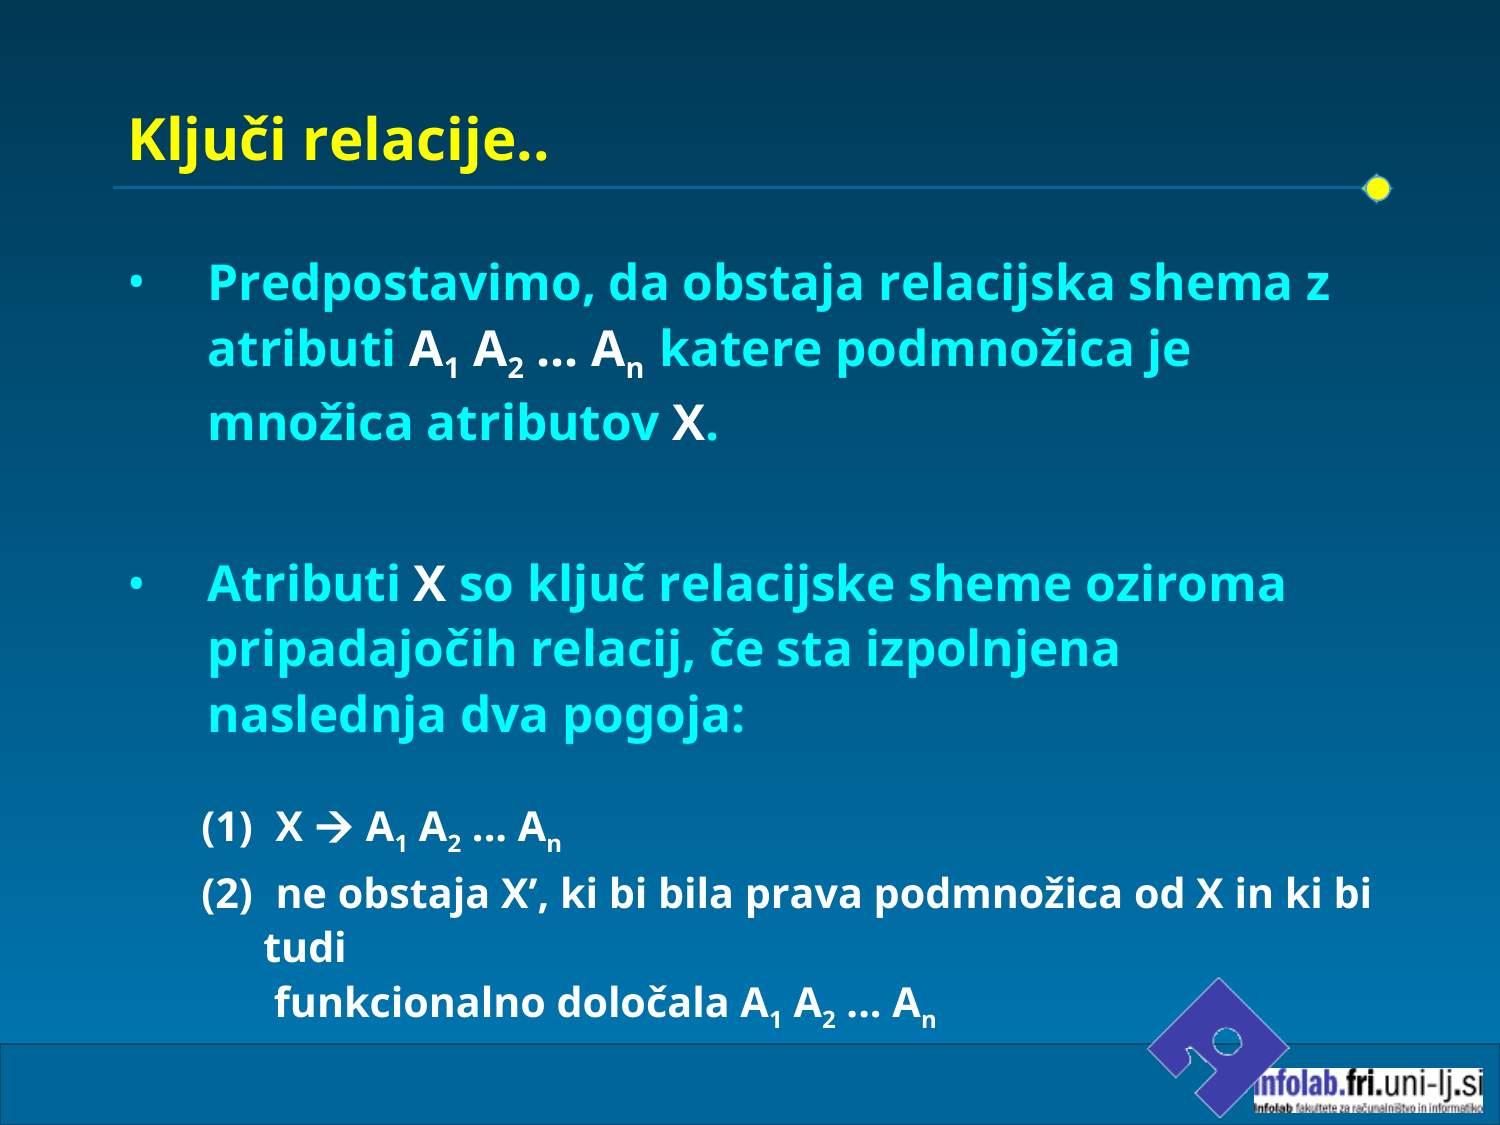

# Ključi relacije..
Predpostavimo, da obstaja relacijska shema z atributi A1 A2 ... An katere podmnožica je množica atributov X.
Atributi X so ključ relacijske sheme oziroma pripadajočih relacij, če sta izpolnjena naslednja dva pogoja:
	X  A1 A2 ... An
	ne obstaja X’, ki bi bila prava podmnožica od X in ki bi tudi
 funkcionalno določala A1 A2 ... An